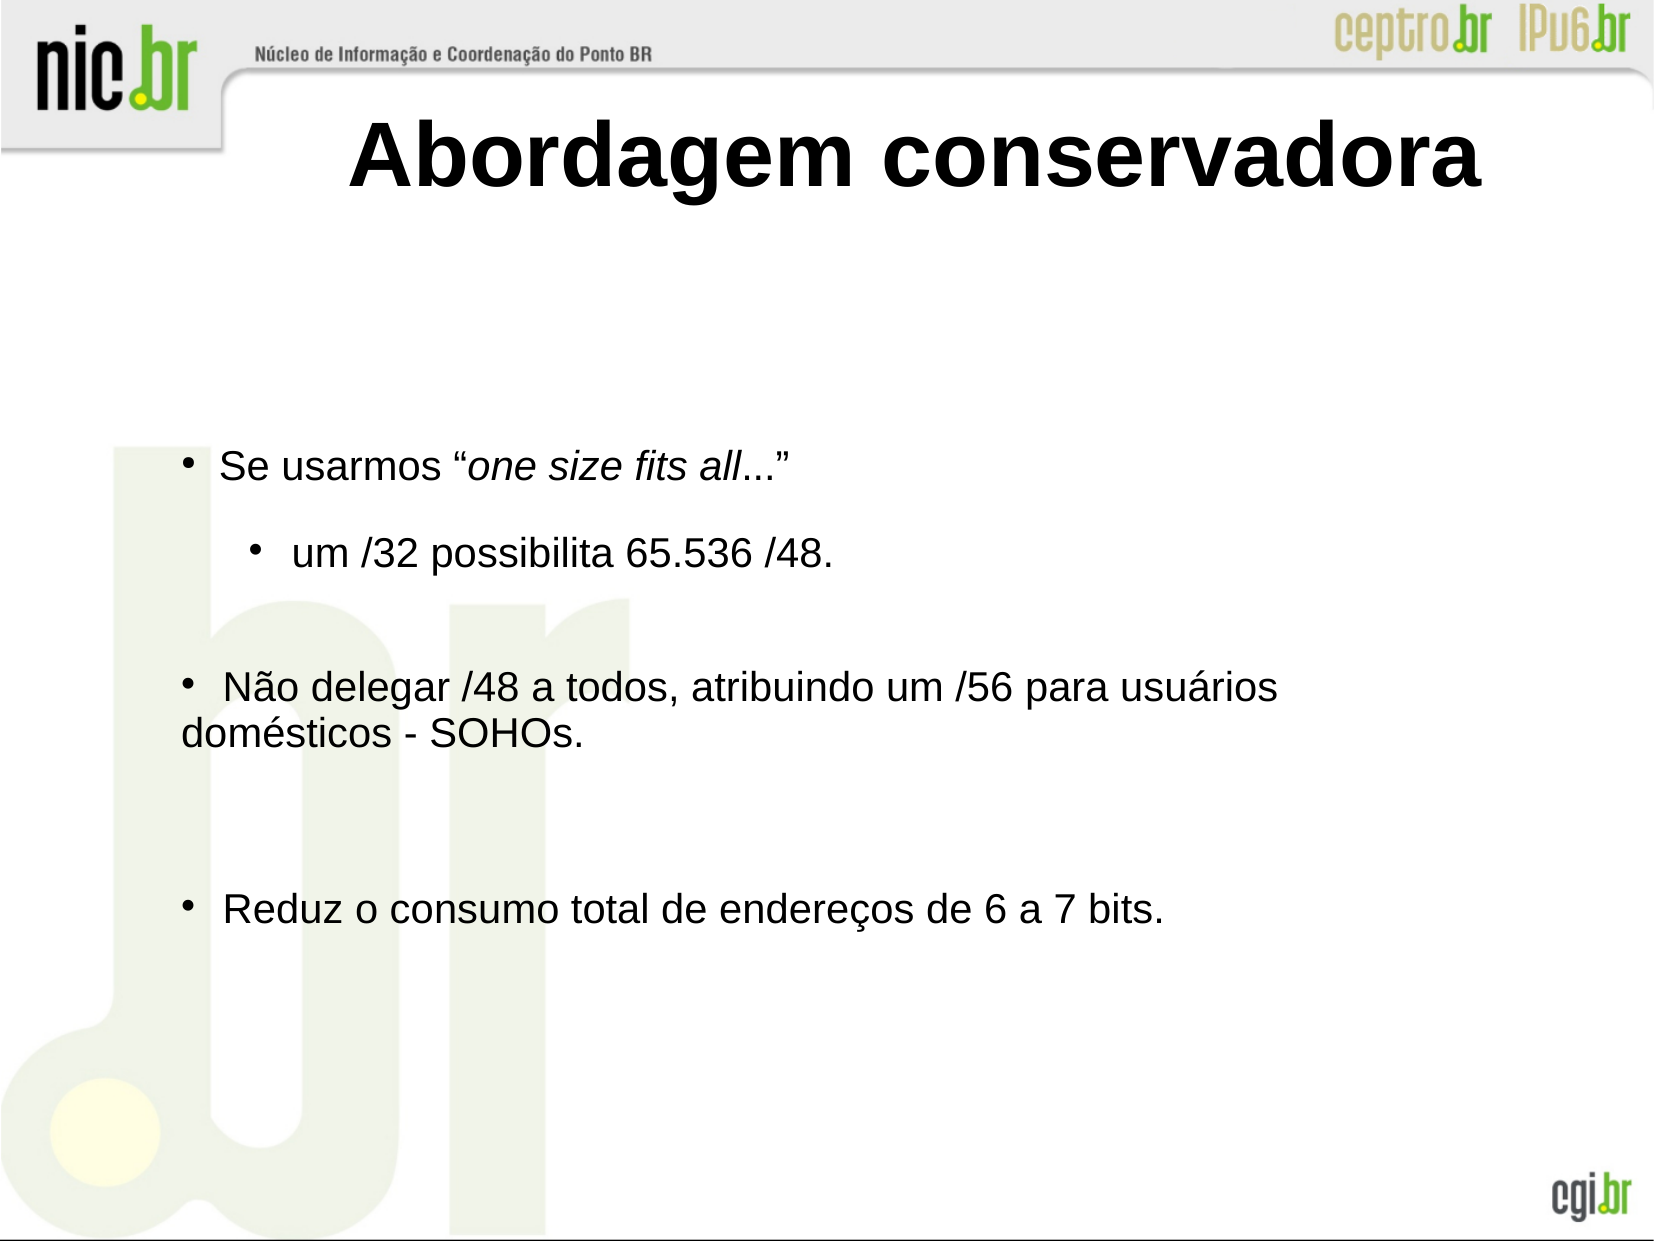

Abordagem conservadora
 Se usarmos “one size fits all...”
 um /32 possibilita 65.536 /48.
 Não delegar /48 a todos, atribuindo um /56 para usuários domésticos - SOHOs.
 Reduz o consumo total de endereços de 6 a 7 bits.